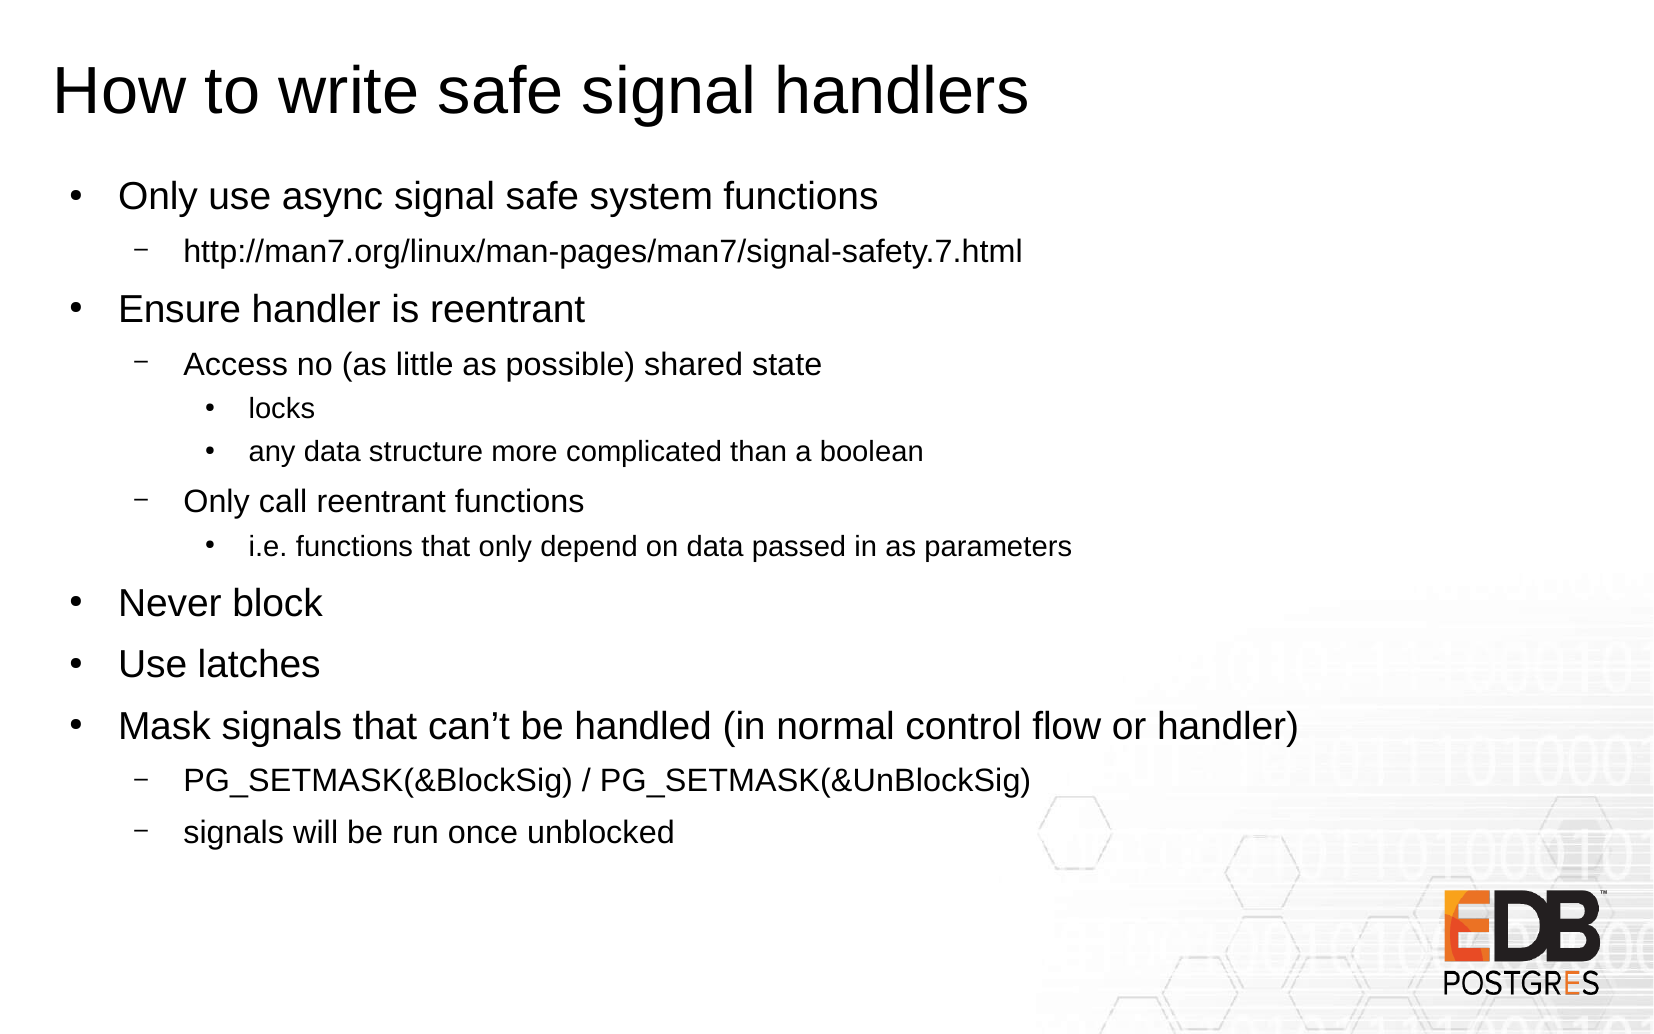

# How to write safe signal handlers
Only use async signal safe system functions
http://man7.org/linux/man-pages/man7/signal-safety.7.html
Ensure handler is reentrant
Access no (as little as possible) shared state
locks
any data structure more complicated than a boolean
Only call reentrant functions
i.e. functions that only depend on data passed in as parameters
Never block
Use latches
Mask signals that can’t be handled (in normal control flow or handler)
PG_SETMASK(&BlockSig) / PG_SETMASK(&UnBlockSig)
signals will be run once unblocked